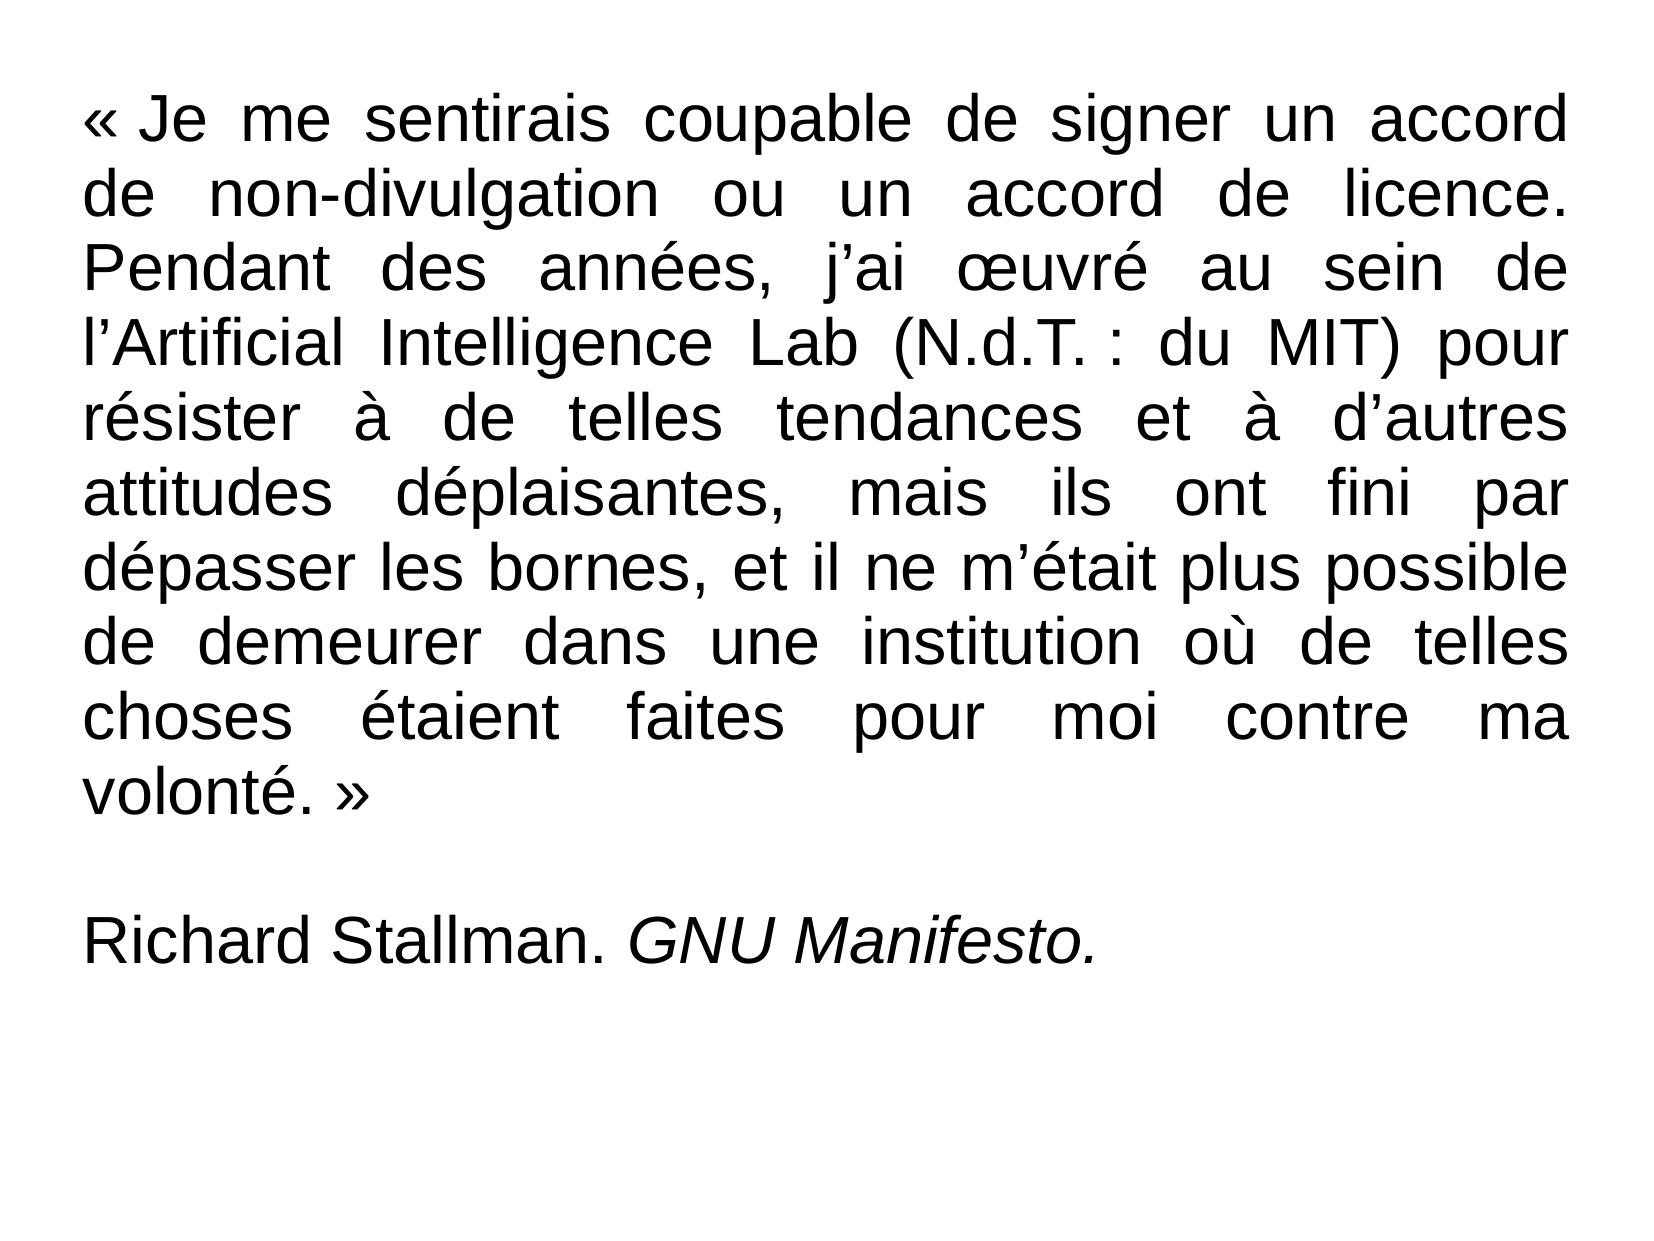

# « Je me sentirais coupable de signer un accord de non-divulgation ou un accord de licence. Pendant des années, j’ai œuvré au sein de l’Artificial Intelligence Lab (N.d.T. : du MIT) pour résister à de telles tendances et à d’autres attitudes déplaisantes, mais ils ont fini par dépasser les bornes, et il ne m’était plus possible de demeurer dans une institution où de telles choses étaient faites pour moi contre ma volonté. »
Richard Stallman. GNU Manifesto.